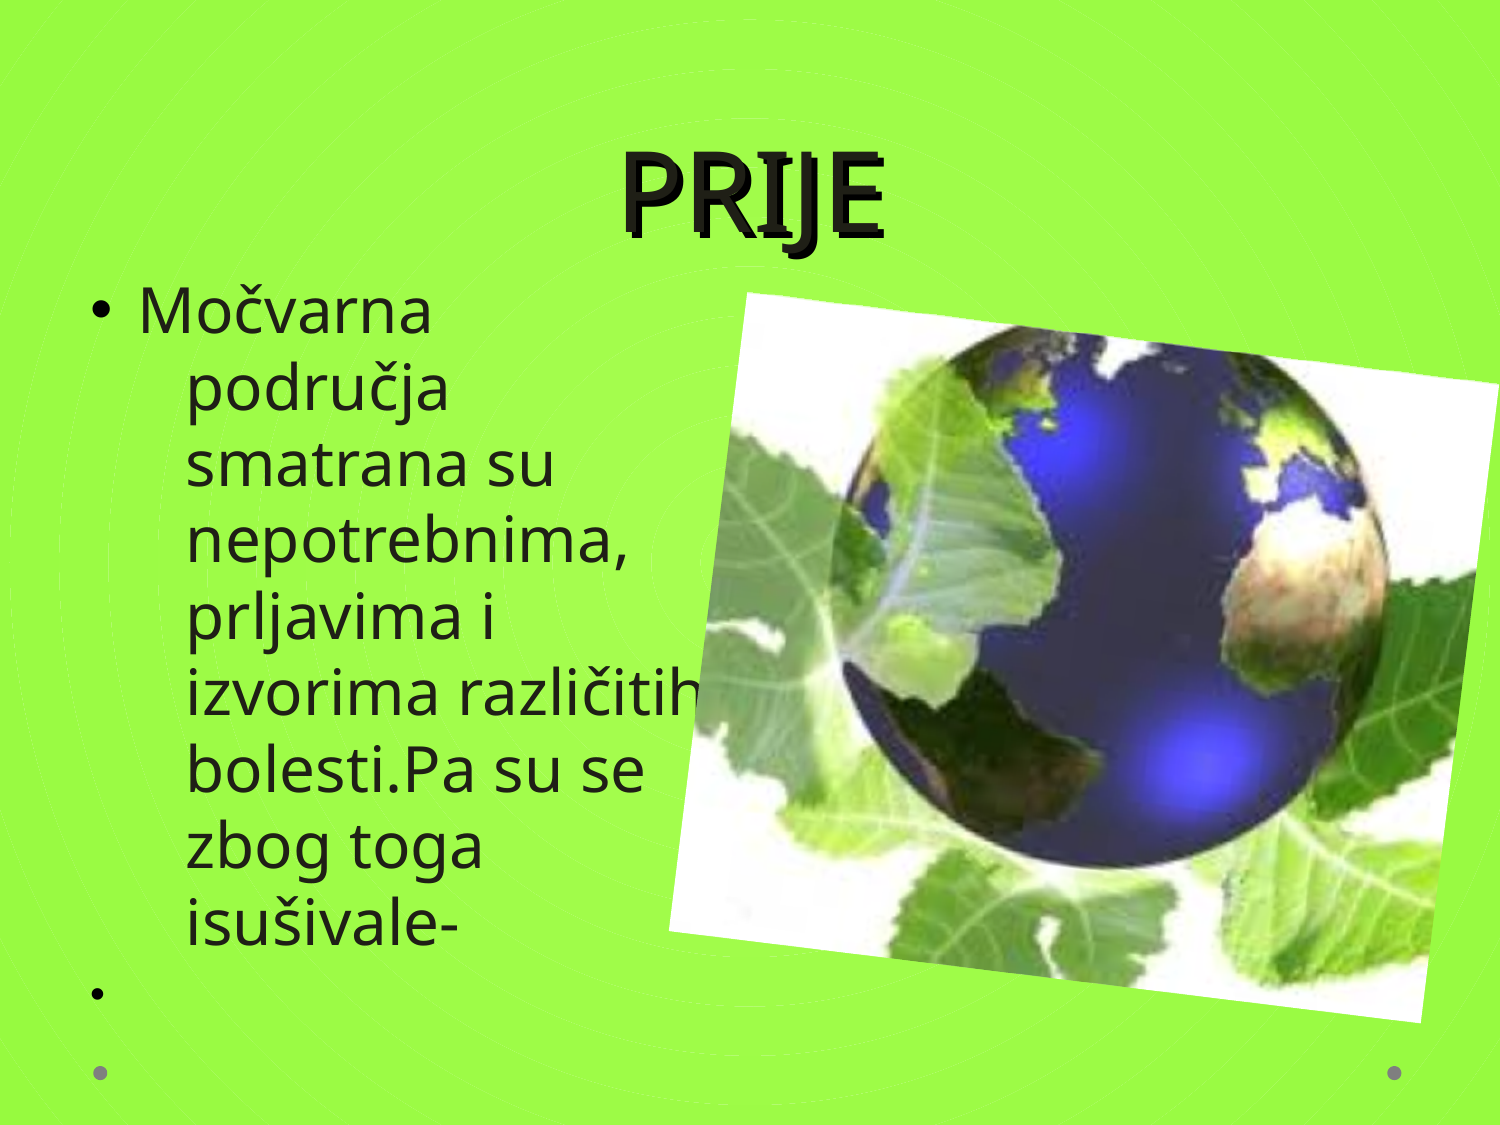

# PRIJE
Močvarna područja smatrana su nepotrebnima, prljavima i izvorima različitih bolesti.Pa su se zbog toga isušivale-